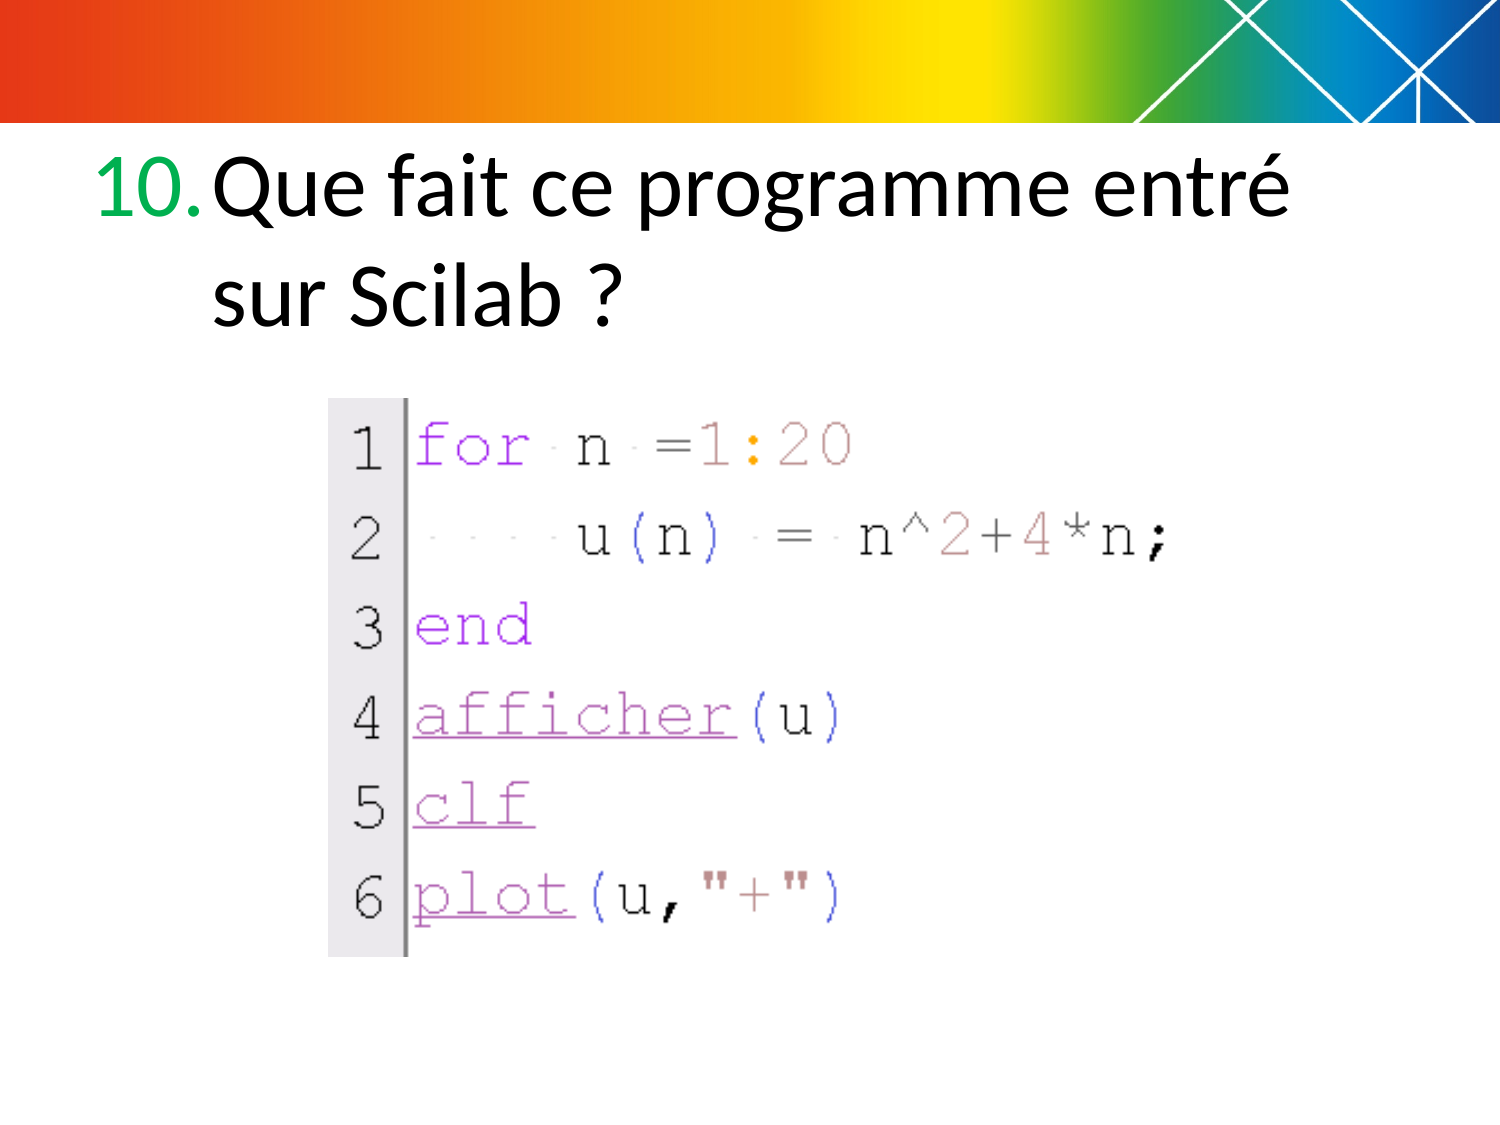

# Que fait ce programme entré sur Scilab ?